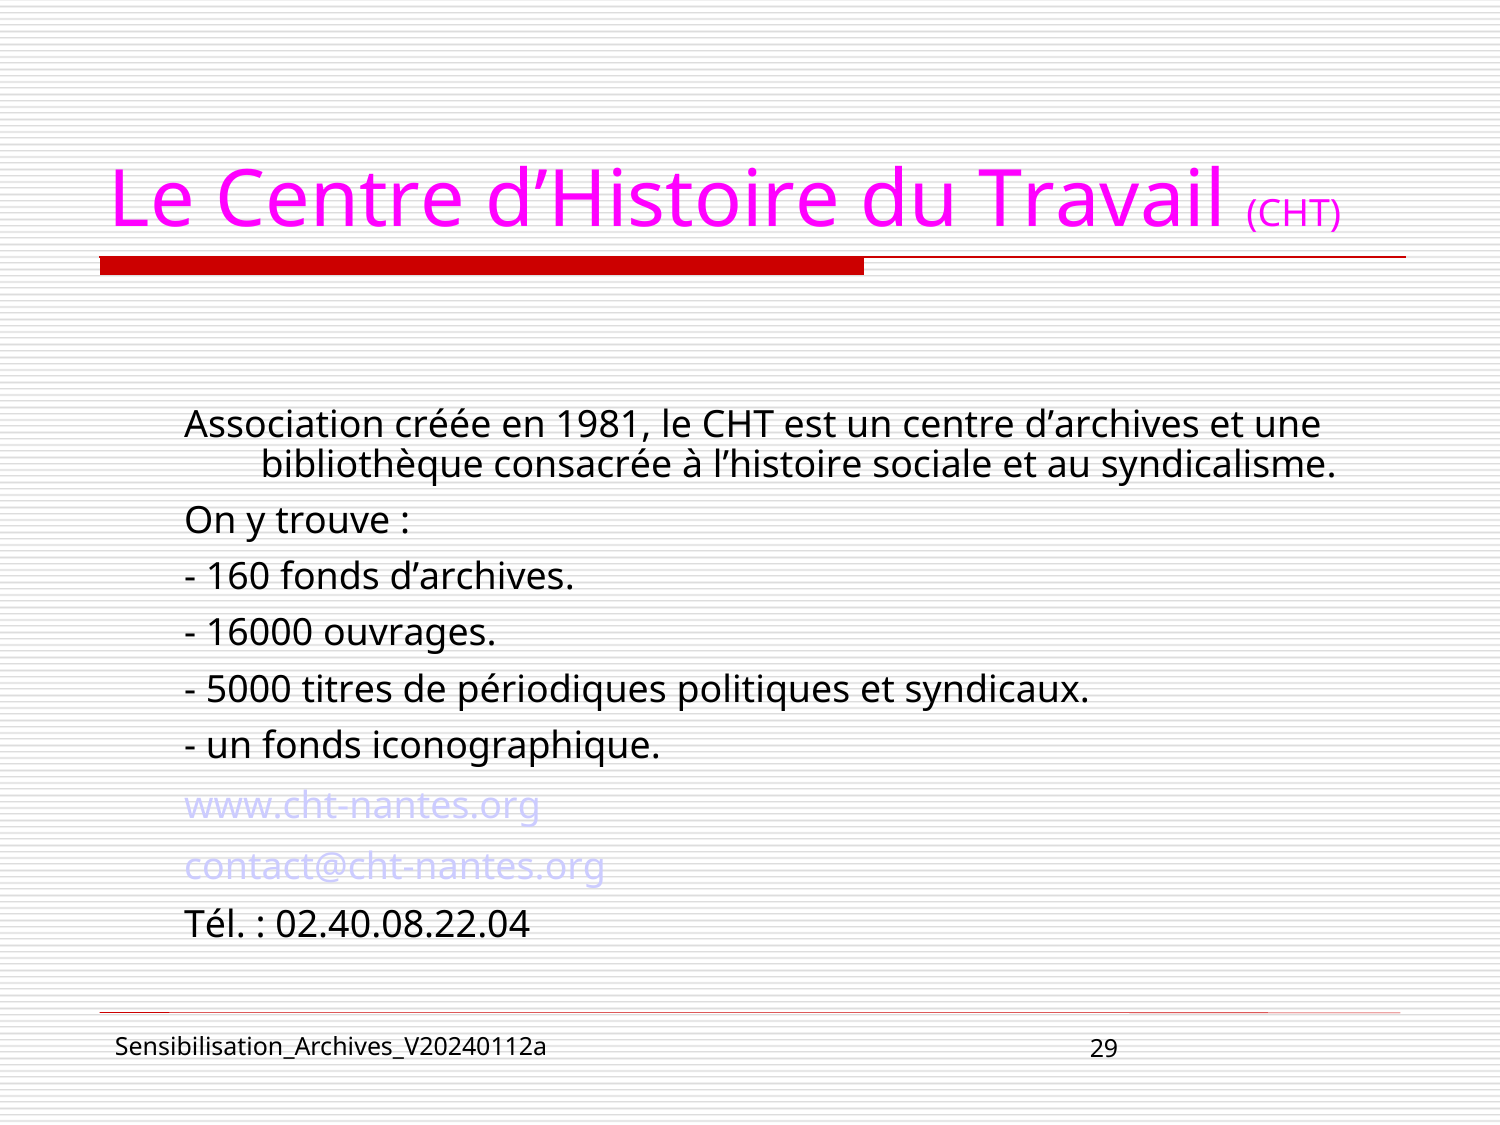

# Le Centre d’Histoire du Travail (CHT)
Association créée en 1981, le CHT est un centre d’archives et une bibliothèque consacrée à l’histoire sociale et au syndicalisme.
On y trouve :
- 160 fonds d’archives.
- 16000 ouvrages.
- 5000 titres de périodiques politiques et syndicaux.
- un fonds iconographique.
www.cht-nantes.org
contact@cht-nantes.org
Tél. : 02.40.08.22.04
Sensibilisation_Archives_V20240112a